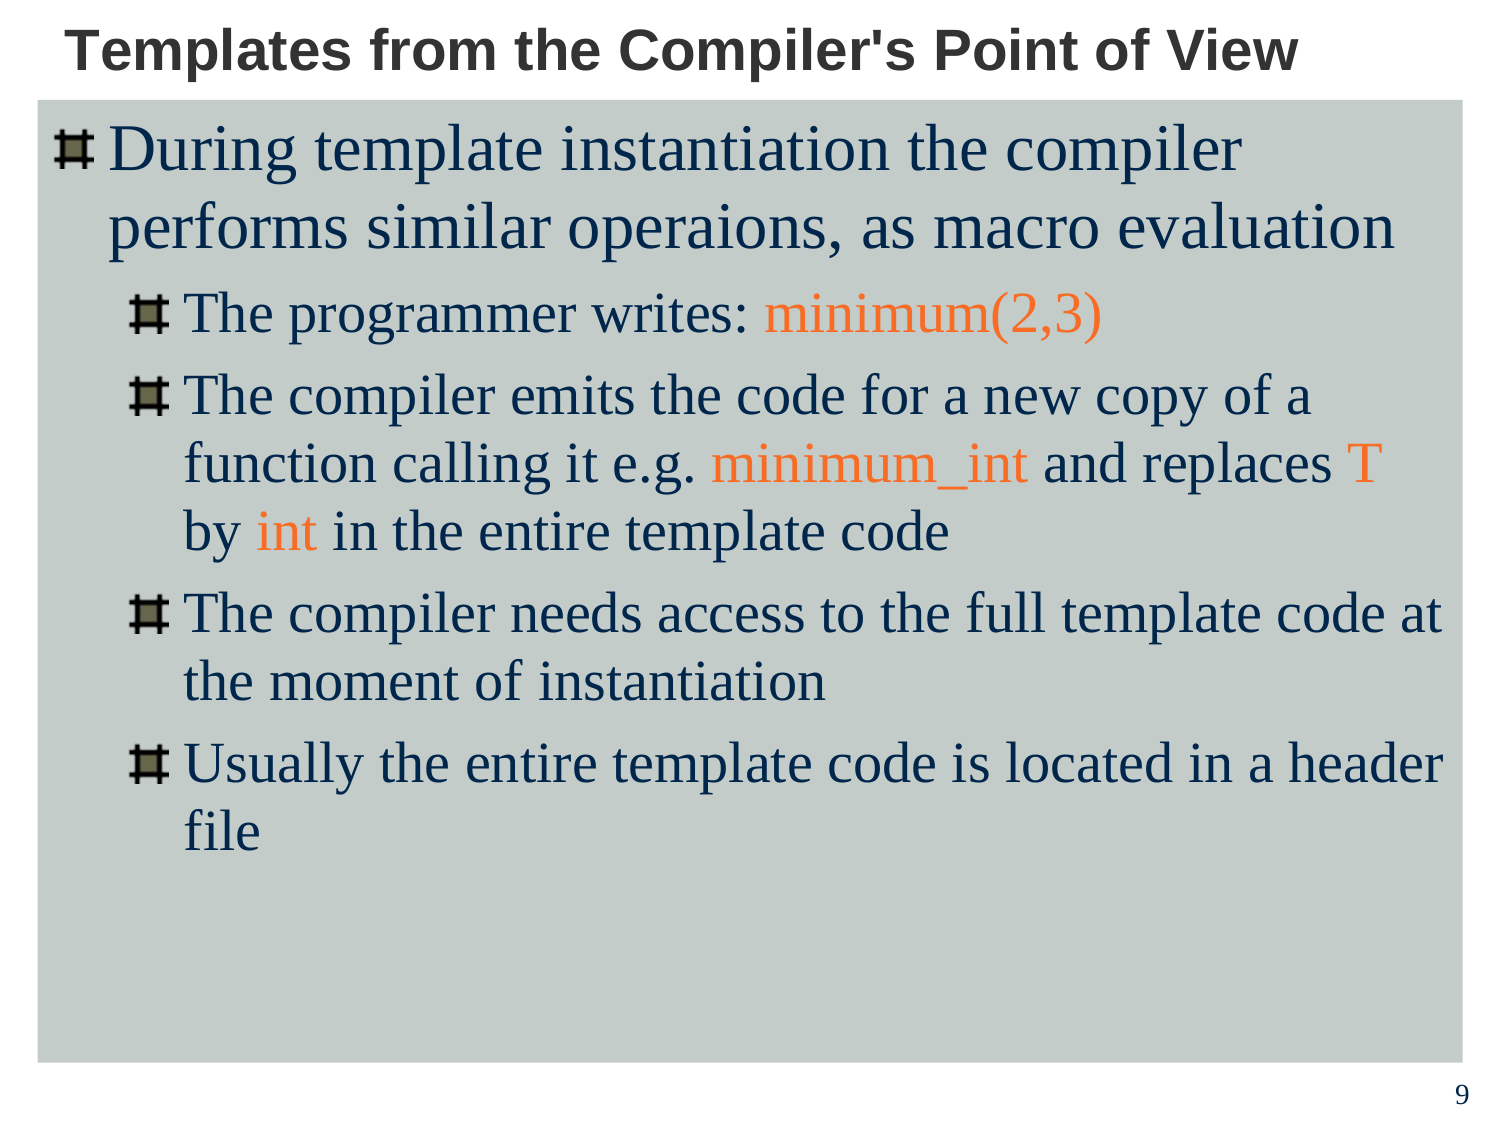

# Templates from the Compiler's Point of View
During template instantiation the compiler performs similar operaions, as macro evaluation
The programmer writes: minimum(2,3)
The compiler emits the code for a new copy of a function calling it e.g. minimum_int and replaces T by int in the entire template code
The compiler needs access to the full template code at the moment of instantiation
Usually the entire template code is located in a header file